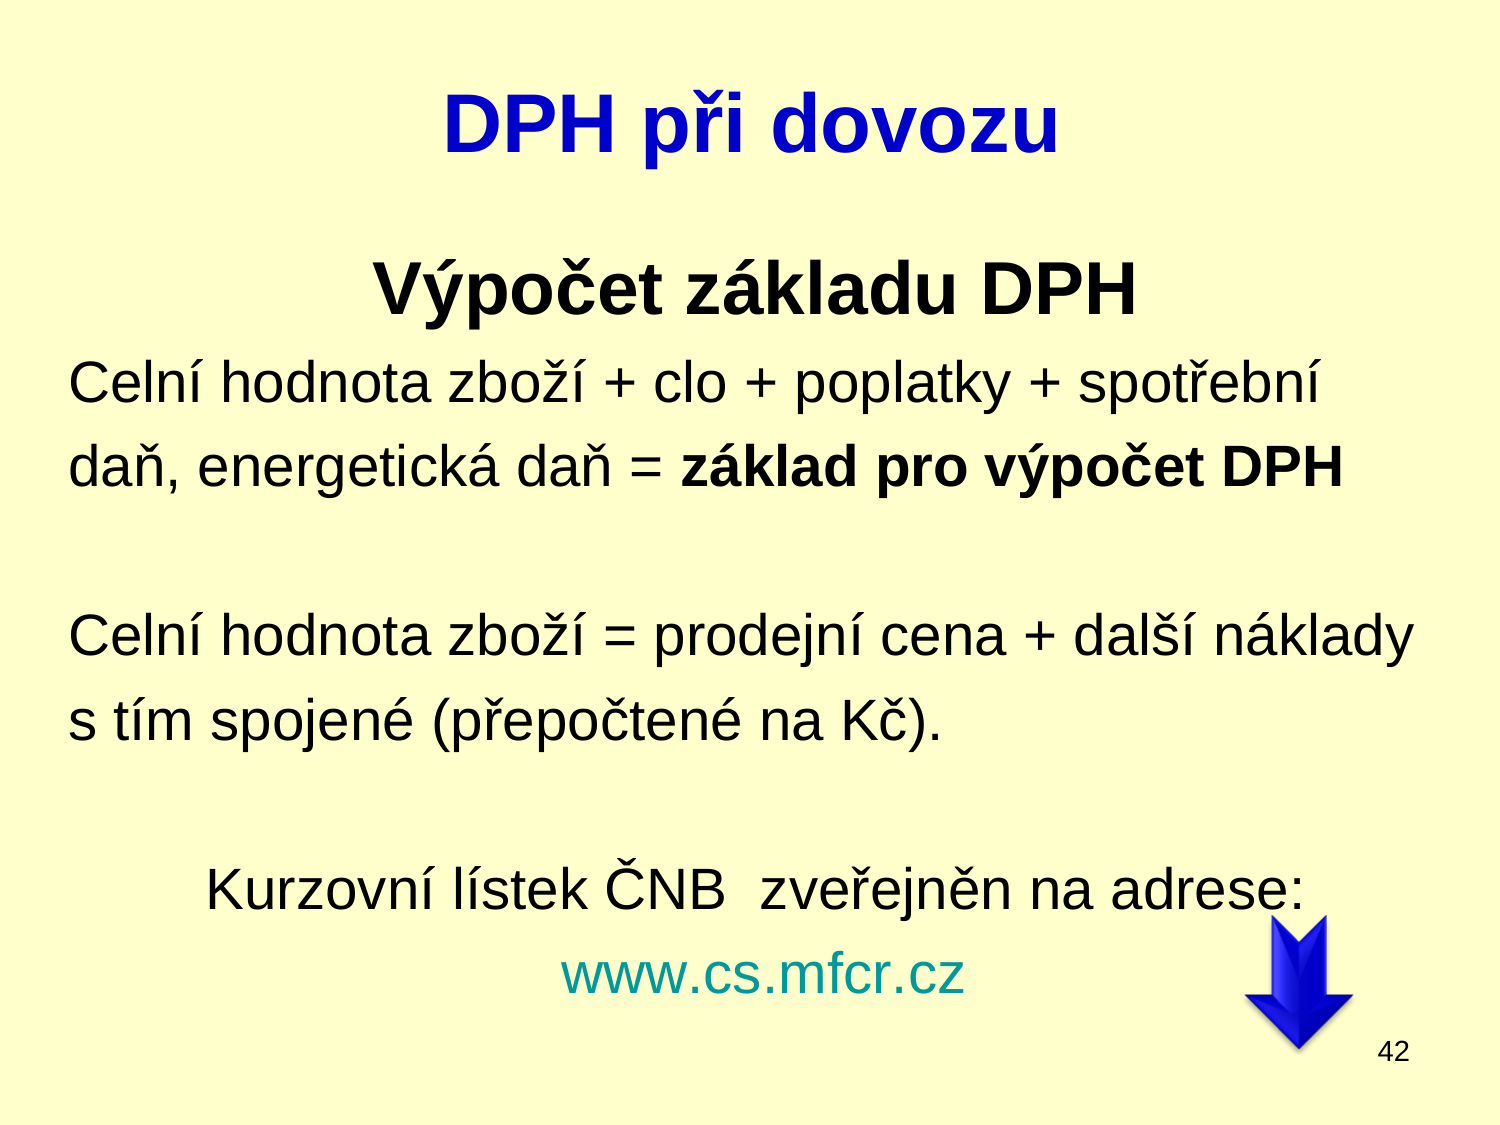

# DPH při dovozu
Výpočet základu DPH
Celní hodnota zboží + clo + poplatky + spotřební
daň, energetická daň = základ pro výpočet DPH
Celní hodnota zboží = prodejní cena + další náklady
s tím spojené (přepočtené na Kč).
Kurzovní lístek ČNB zveřejněn na adrese:
 www.cs.mfcr.cz